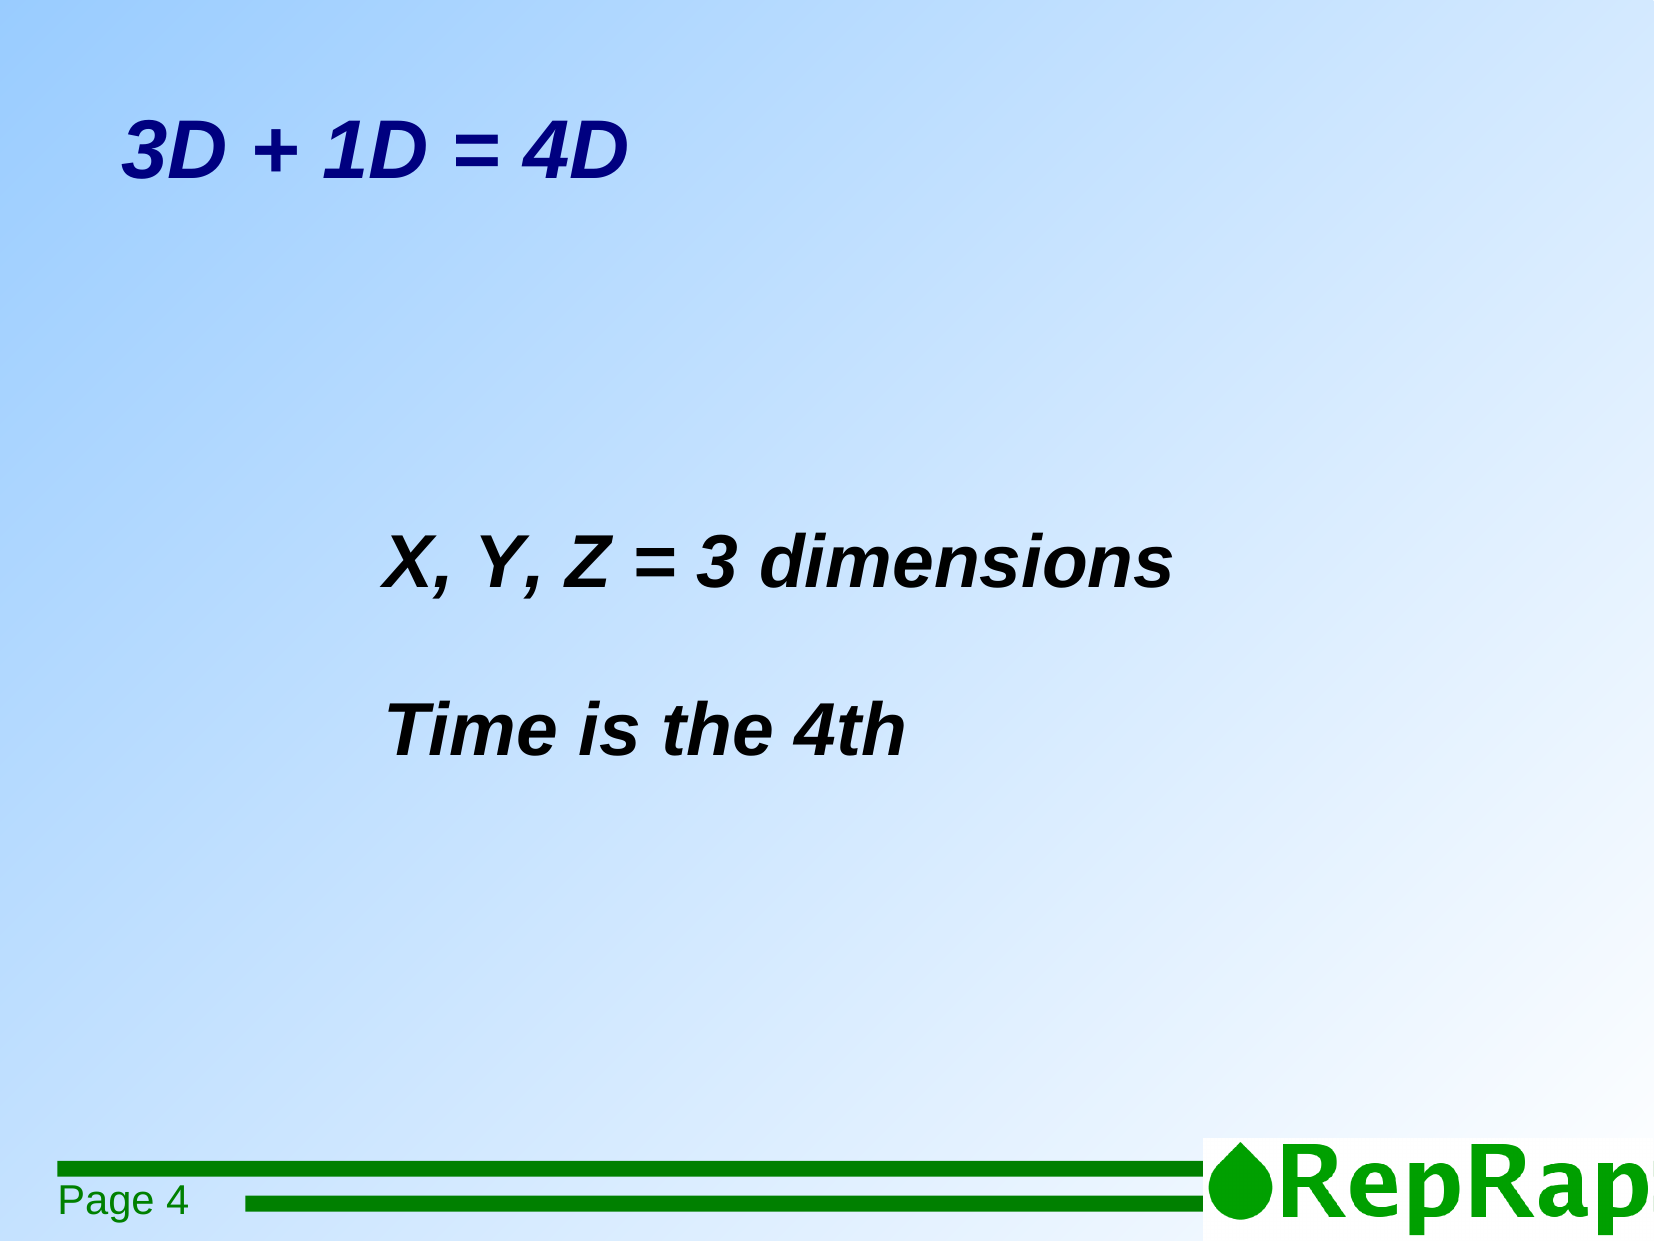

# 3D + 1D = 4D
X, Y, Z = 3 dimensions
Time is the 4th